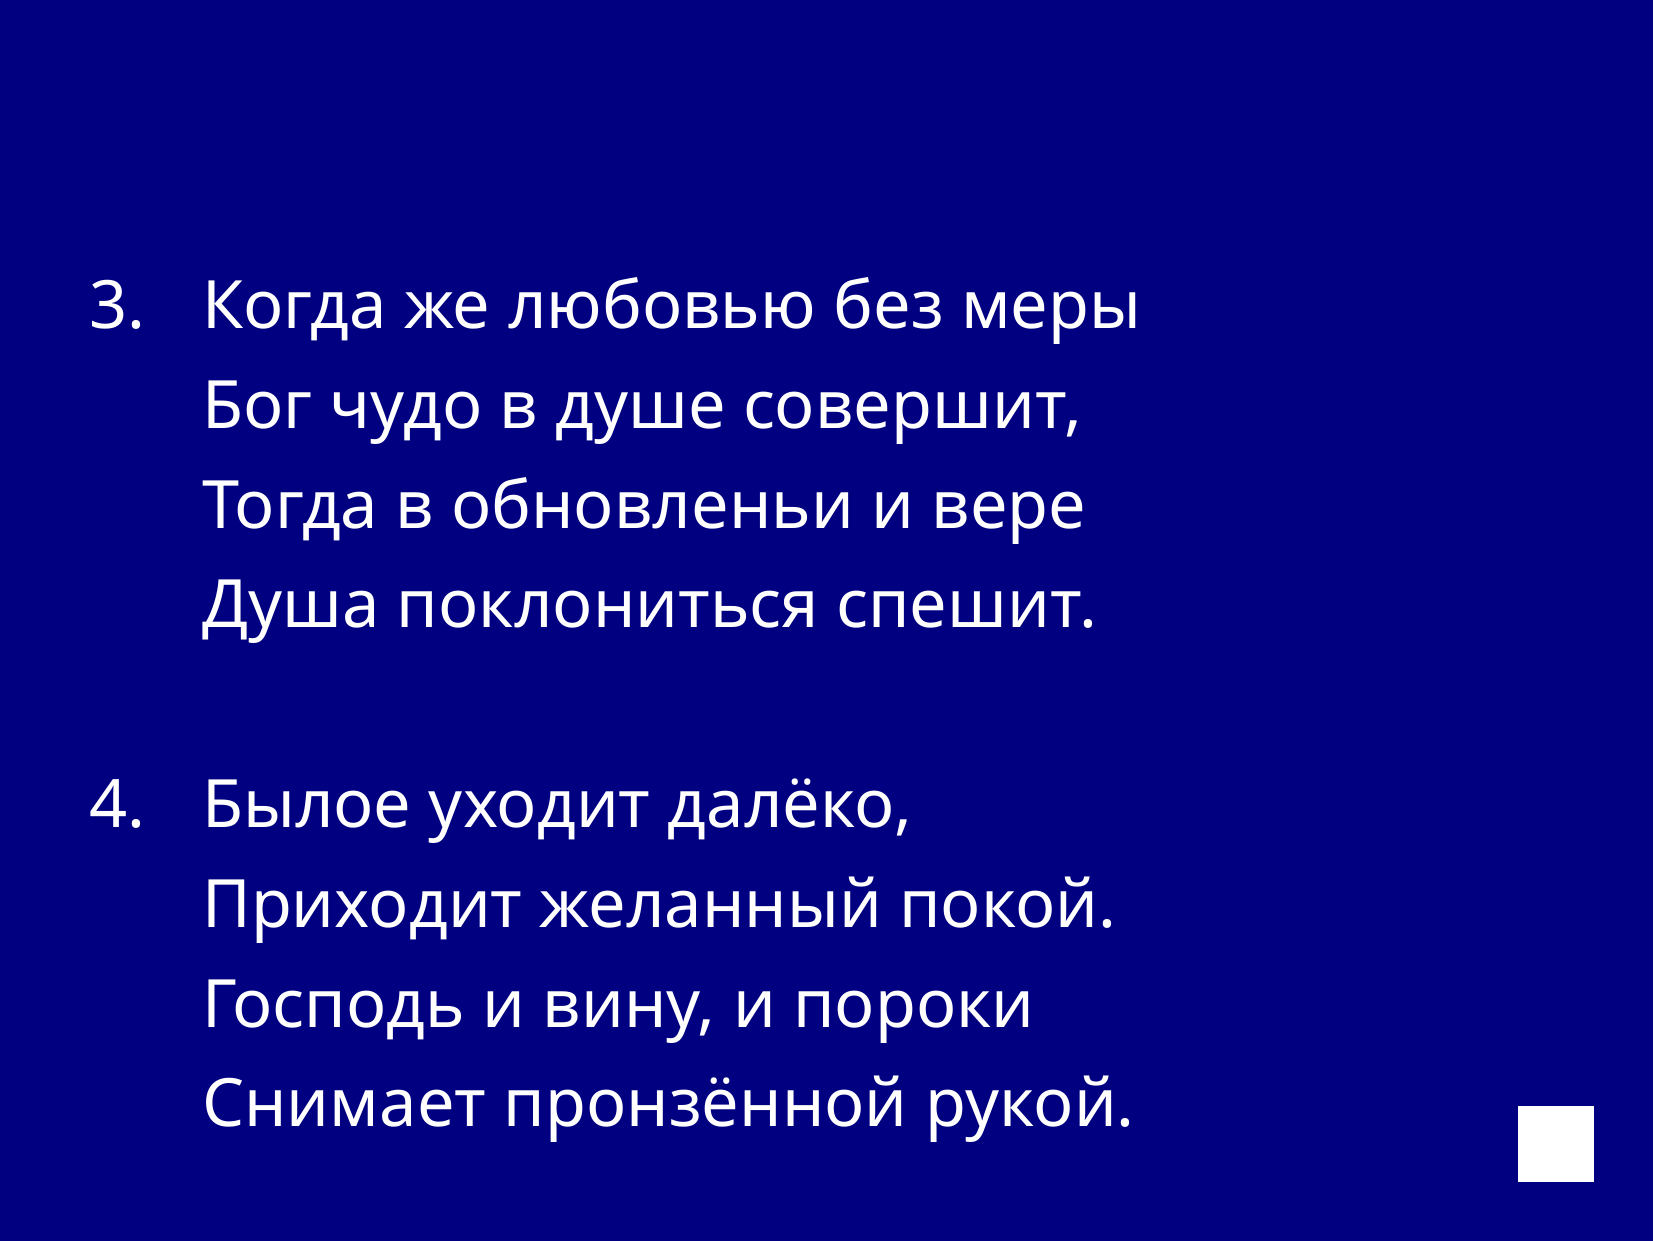

3.	Когда же любовью без меры
	Бог чудо в душе совершит,
	Тогда в обновленьи и вере
	Душа поклониться спешит.
4.	Былое уходит далёко,
	Приходит желанный покой.
	Господь и вину, и пороки
	Снимает пронзённой рукой.